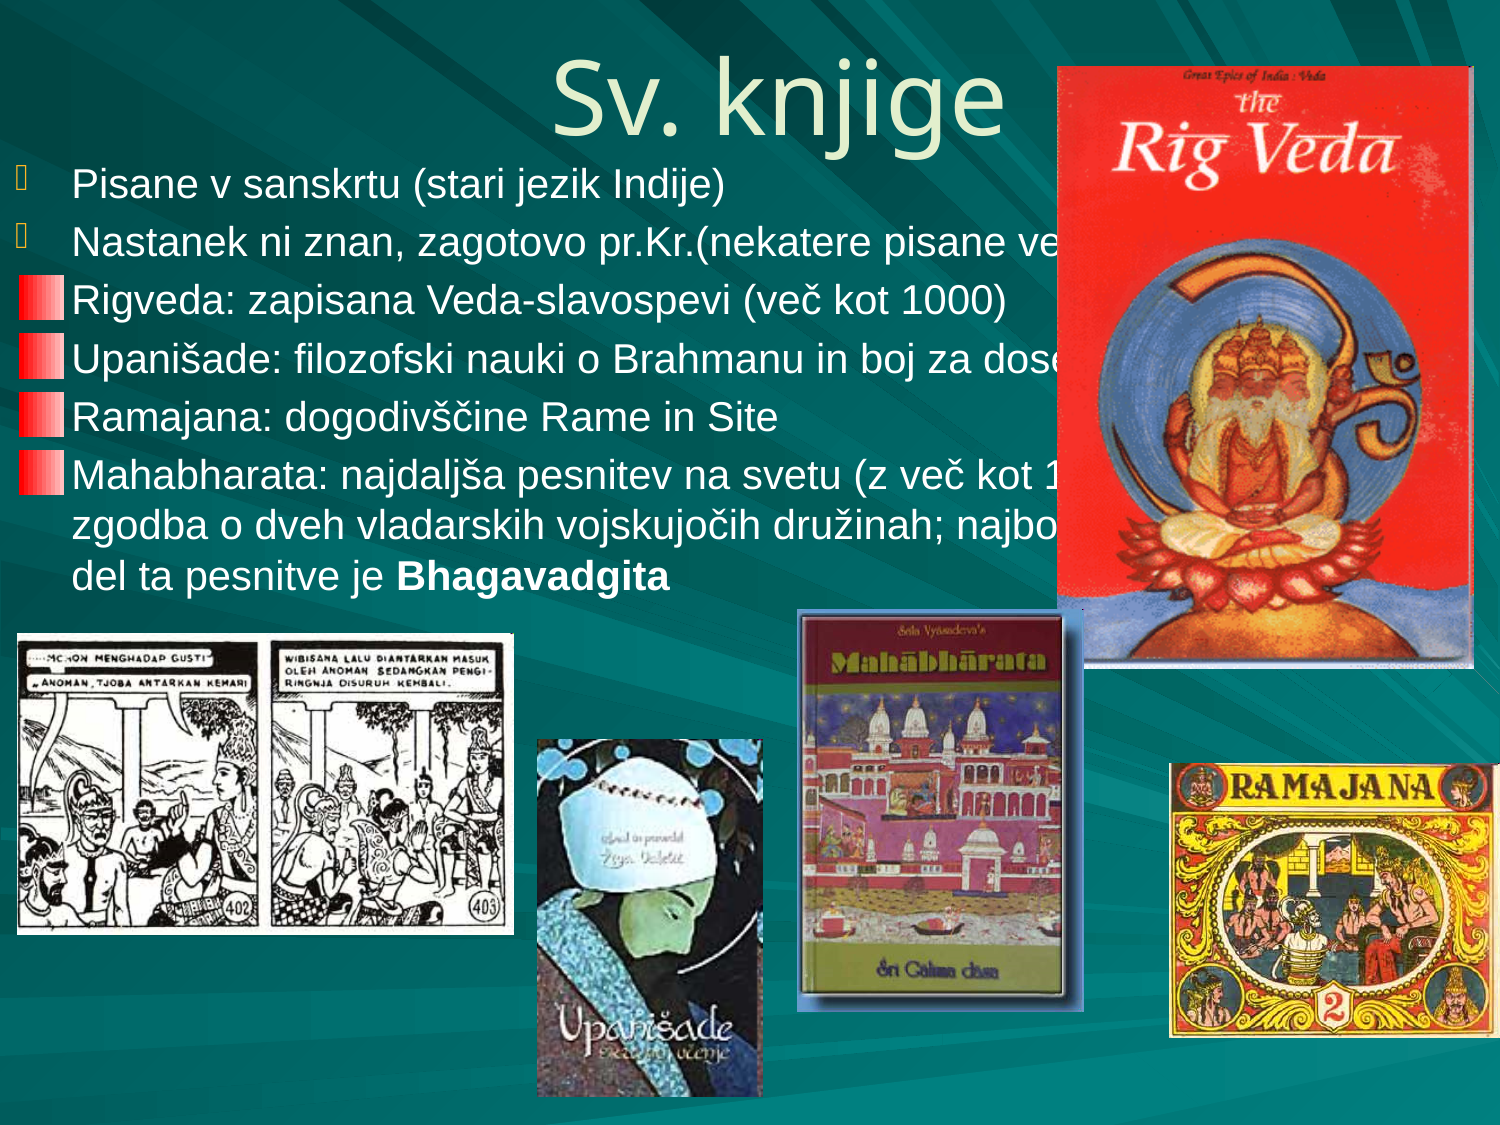

# Sv. knjige
Pisane v sanskrtu (stari jezik Indije)
Nastanek ni znan, zagotovo pr.Kr.(nekatere pisane več stoletij)
Rigveda: zapisana Veda-slavospevi (več kot 1000)
Upanišade: filozofski nauki o Brahmanu in boj za doseg mokše
Ramajana: dogodivščine Rame in Site
Mahabharata: najdaljša pesnitev na svetu (z več kot 100 000 verzi)- zgodba o dveh vladarskih vojskujočih družinah; najbolj znani epski del ta pesnitve je Bhagavadgita